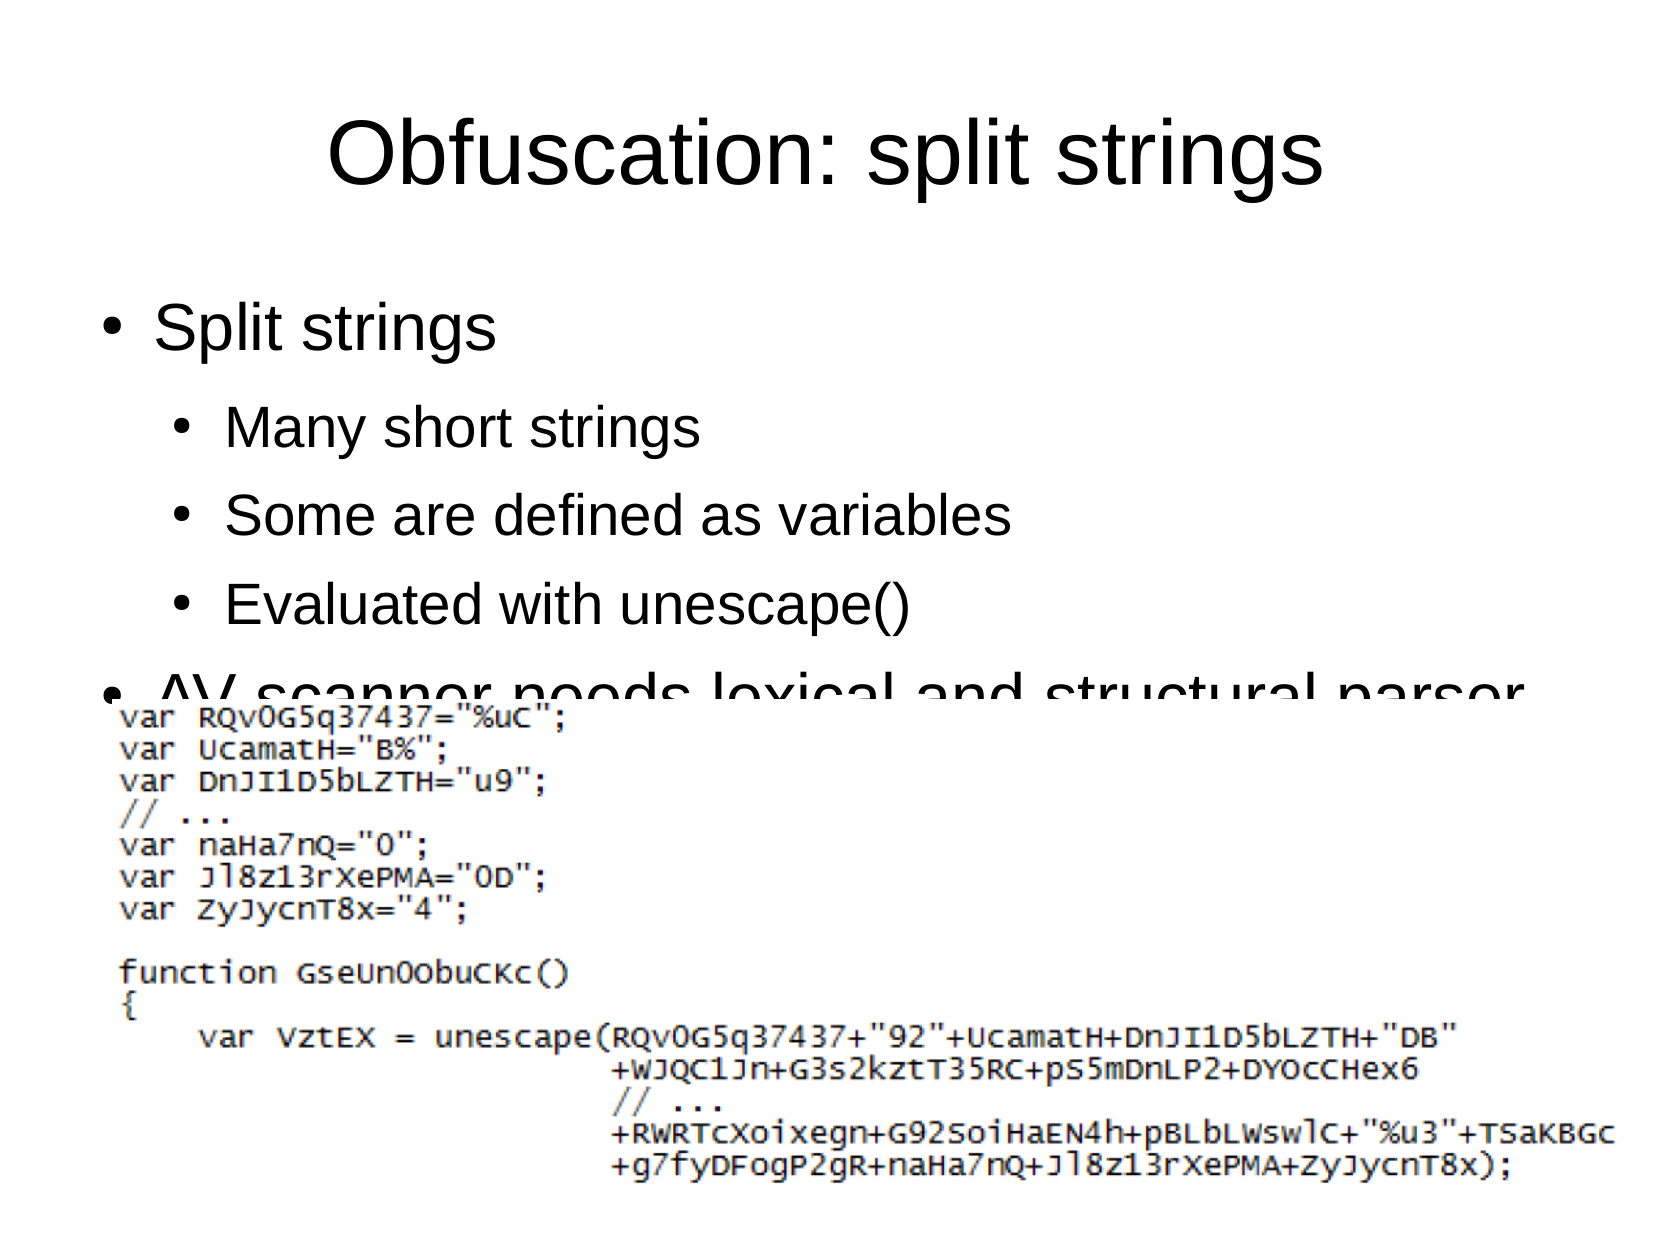

# Obfuscation: split strings
Split strings
Many short strings
Some are defined as variables
Evaluated with unescape()
AV scanner needs lexical and structural parser